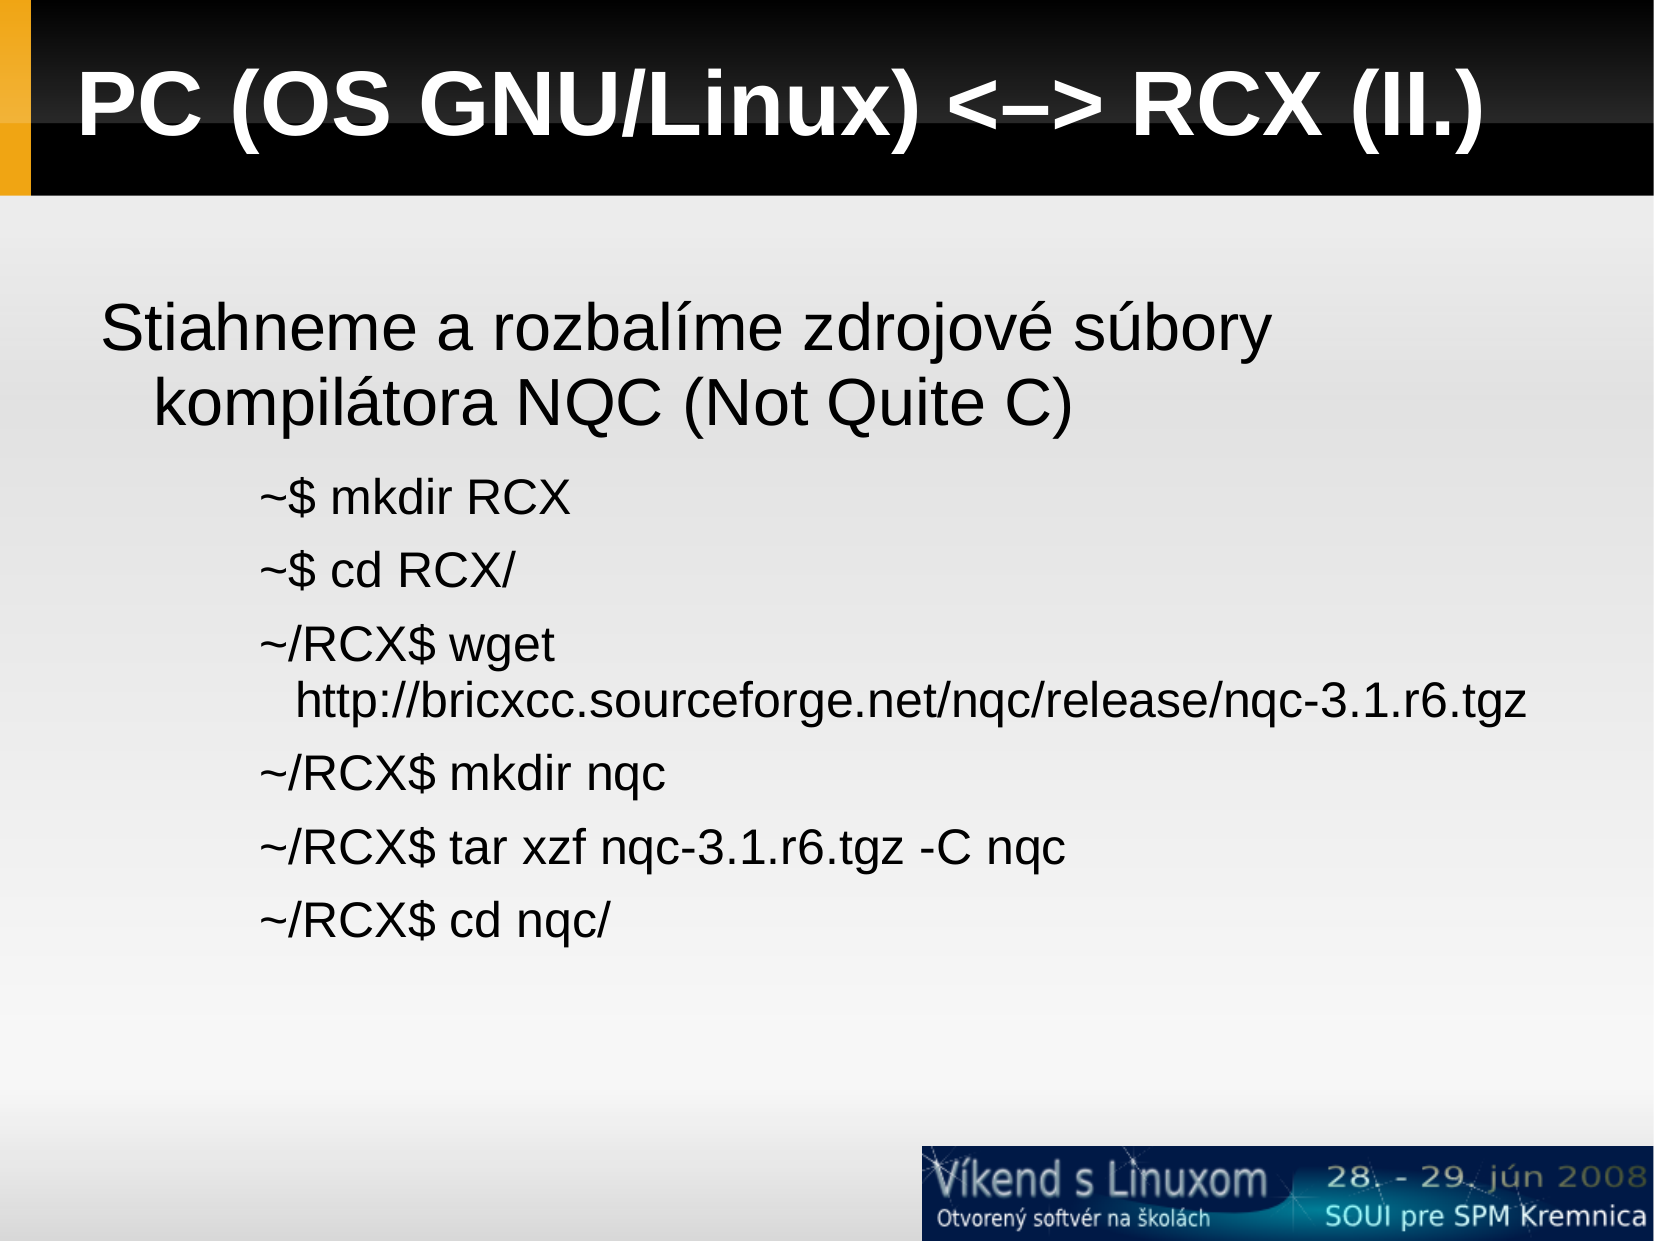

# PC (OS GNU/Linux) <–> RCX (II.)
Stiahneme a rozbalíme zdrojové súbory kompilátora NQC (Not Quite C)
~$ mkdir RCX
~$ cd RCX/
~/RCX$ wget http://bricxcc.sourceforge.net/nqc/release/nqc-3.1.r6.tgz
~/RCX$ mkdir nqc
~/RCX$ tar xzf nqc-3.1.r6.tgz -C nqc
~/RCX$ cd nqc/